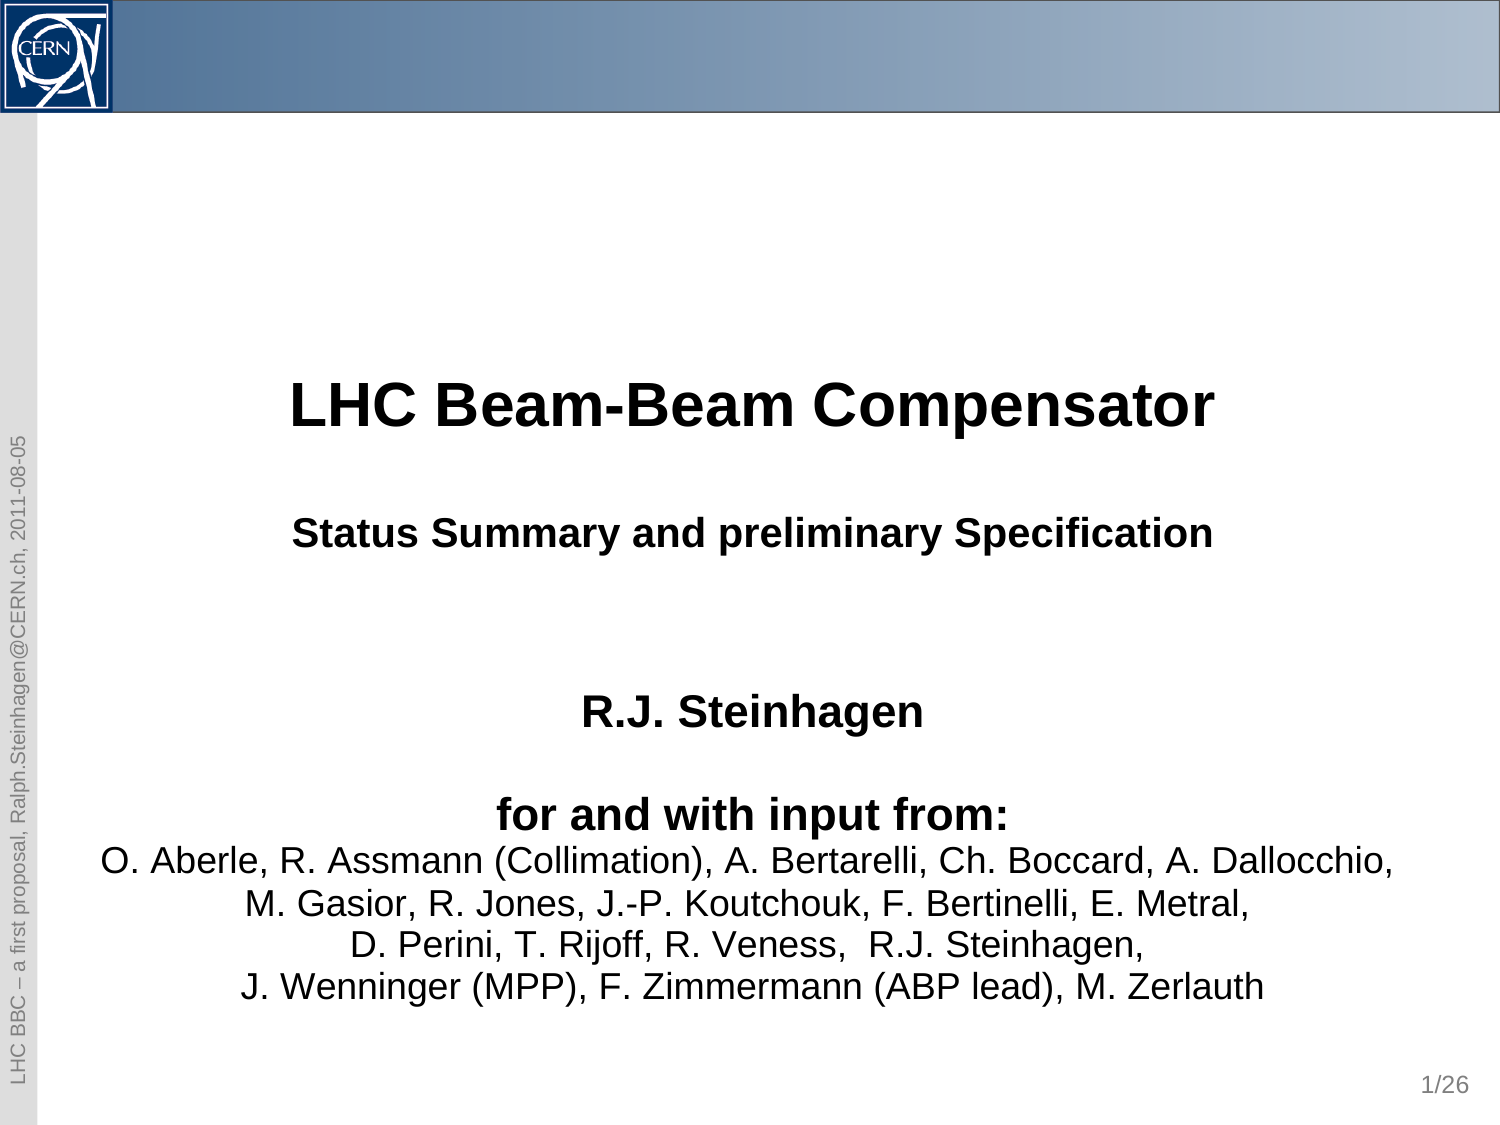

# LHC Beam-Beam Compensator Status Summary and preliminary Specification R.J. Steinhagen for and with input from: O. Aberle, R. Assmann (Collimation), A. Bertarelli, Ch. Boccard, A. Dallocchio, M. Gasior, R. Jones, J.-P. Koutchouk, F. Bertinelli, E. Metral, D. Perini, T. Rijoff, R. Veness, R.J. Steinhagen, J. Wenninger (MPP), F. Zimmermann (ABP lead), M. Zerlauth